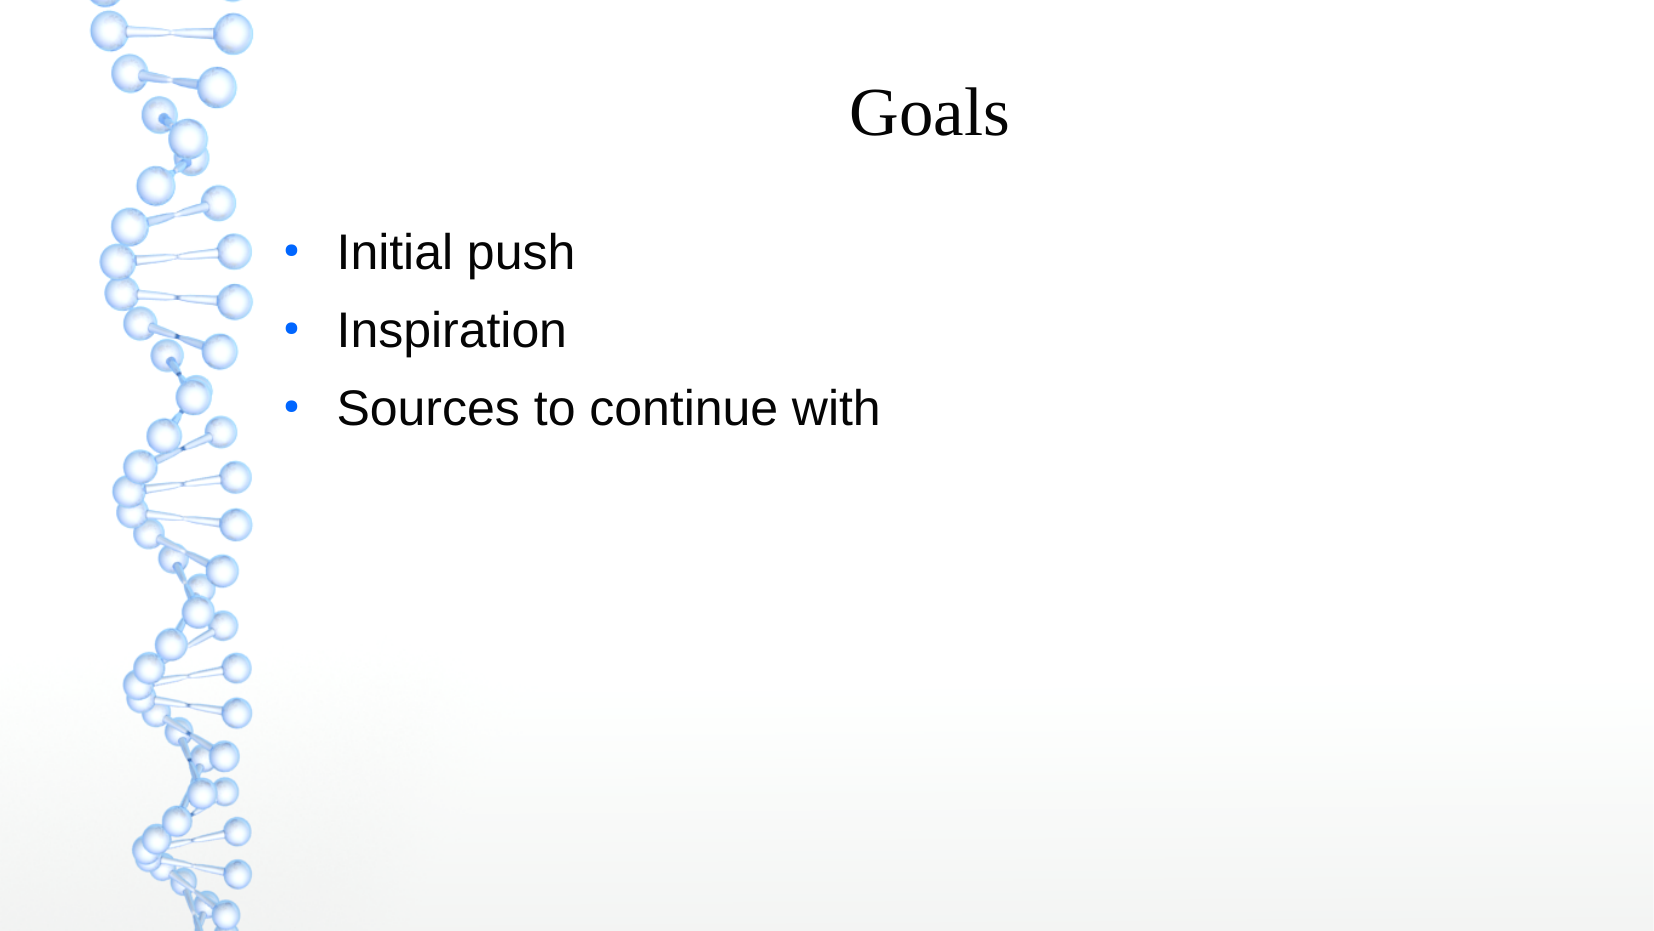

# Goals
Initial push
Inspiration
Sources to continue with